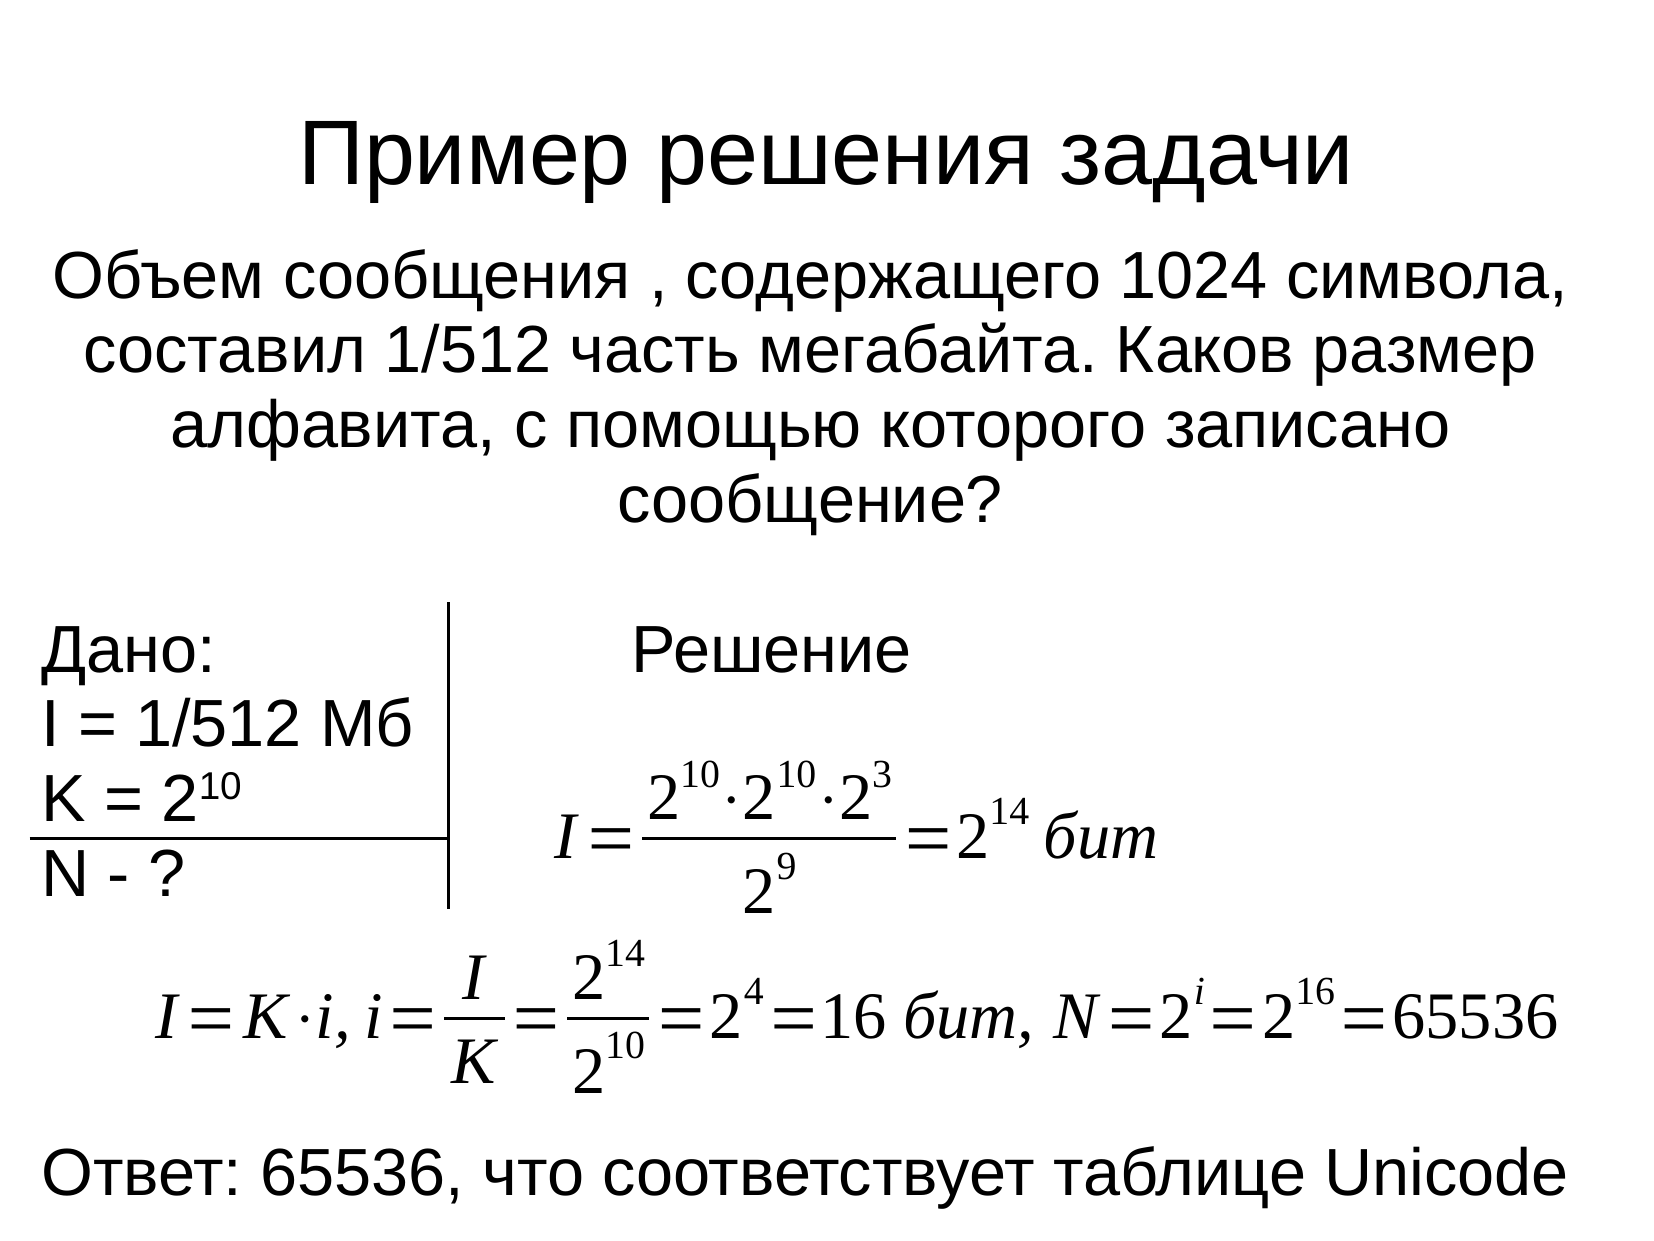

# Пример решения задачи
Объем сообщения , содержащего 1024 символа, составил 1/512 часть мегабайта. Каков размер алфавита, с помощью которого записано сообщение?
Дано:						Решение
I = 1/512 Мб
K = 210
N - ?
Ответ: 65536, что соответствует таблице Unicode